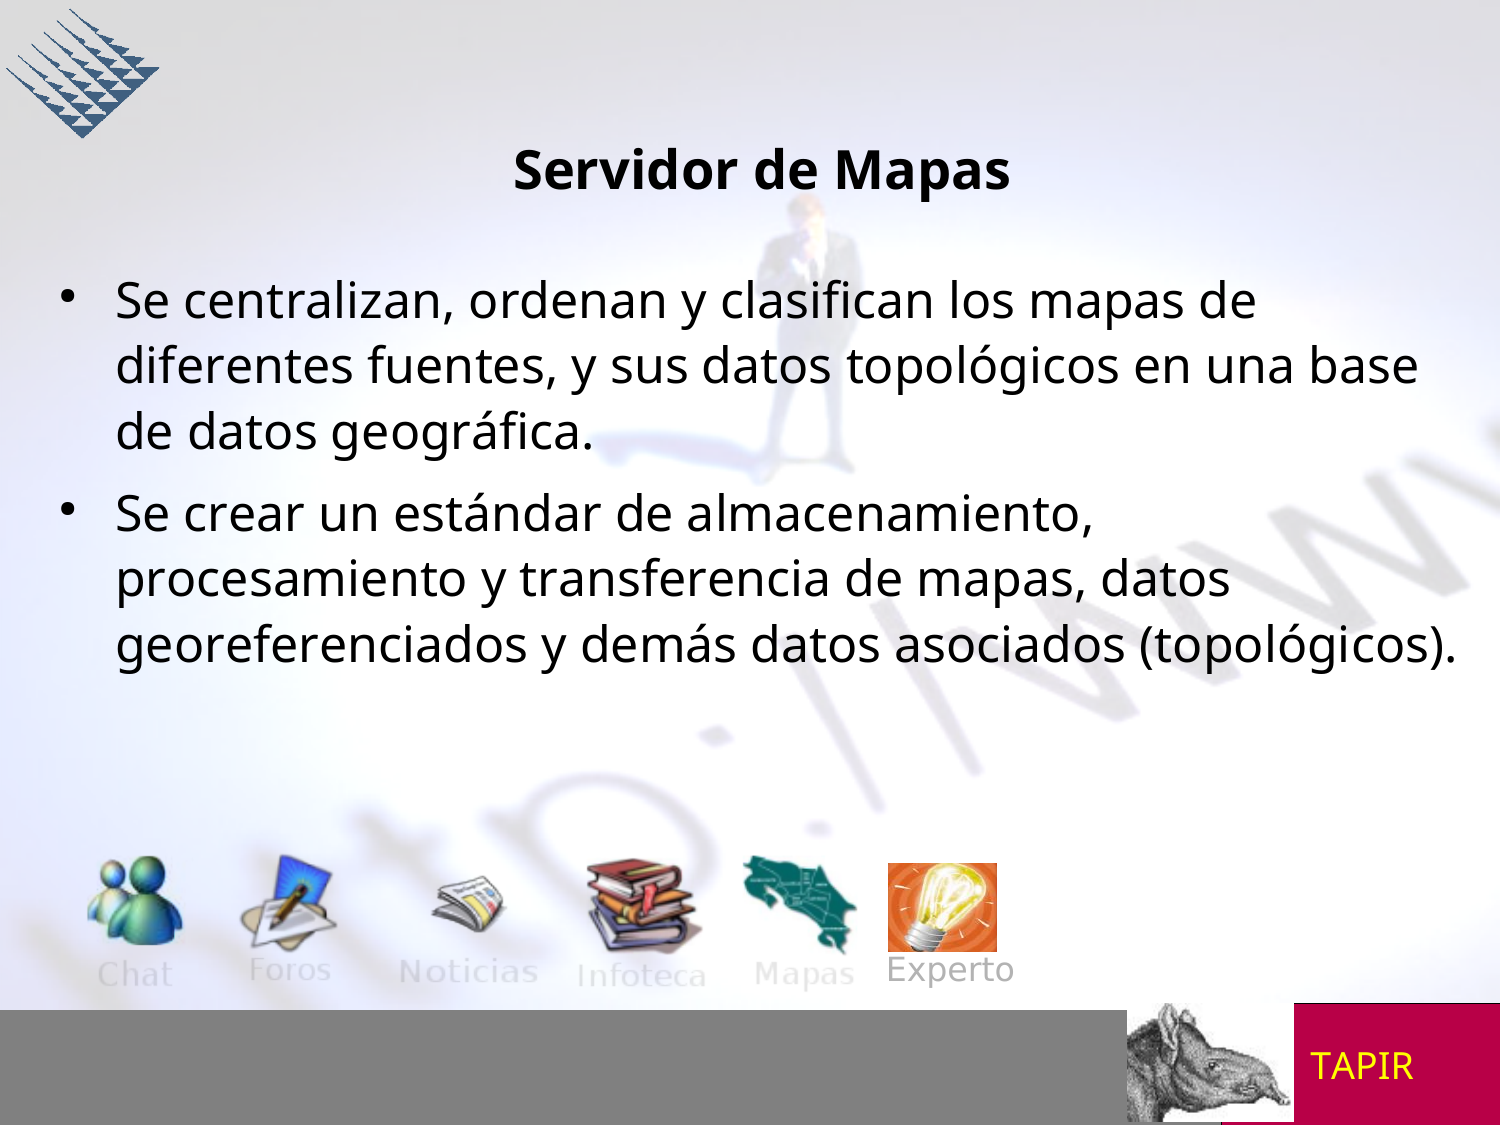

# Servidor de Mapas
Se centralizan, ordenan y clasifican los mapas de diferentes fuentes, y sus datos topológicos en una base de datos geográfica.
Se crear un estándar de almacenamiento, procesamiento y transferencia de mapas, datos georeferenciados y demás datos asociados (topológicos).
Experto
TAPIR